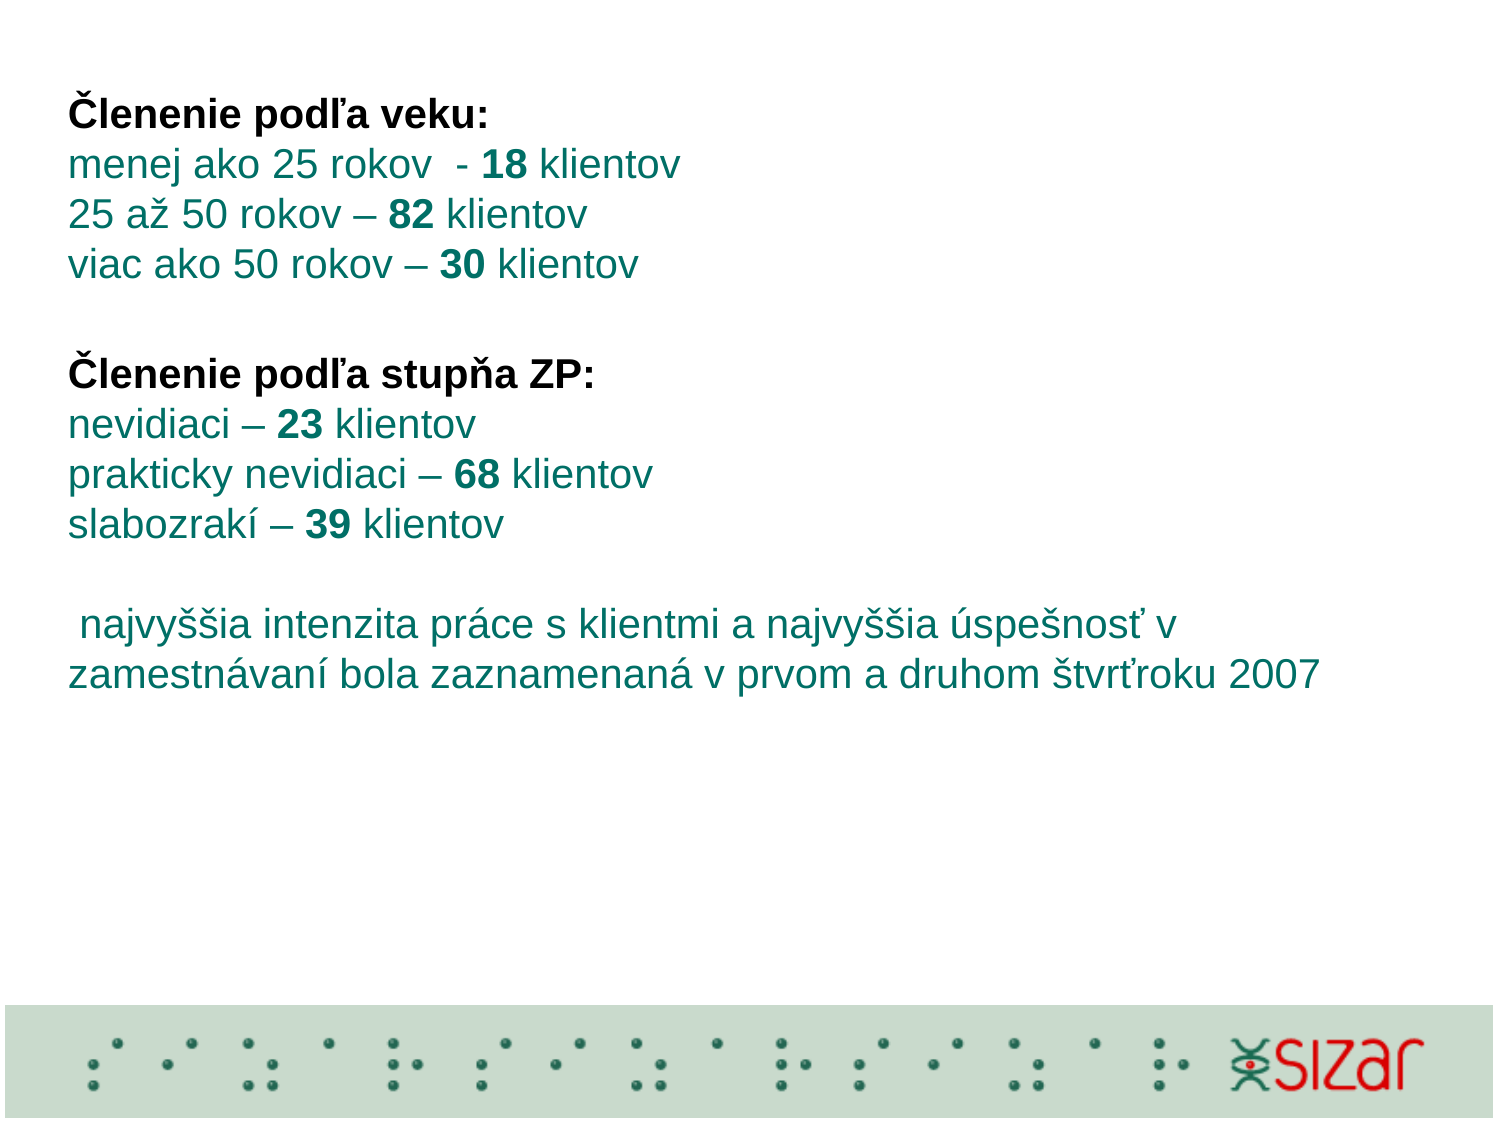

Členenie podľa veku:
menej ako 25 rokov - 18 klientov
25 až 50 rokov – 82 klientov
viac ako 50 rokov – 30 klientov
Členenie podľa stupňa ZP:
nevidiaci – 23 klientov
prakticky nevidiaci – 68 klientov
slabozrakí – 39 klientov
 najvyššia intenzita práce s klientmi a najvyššia úspešnosť v zamestnávaní bola zaznamenaná v prvom a druhom štvrťroku 2007